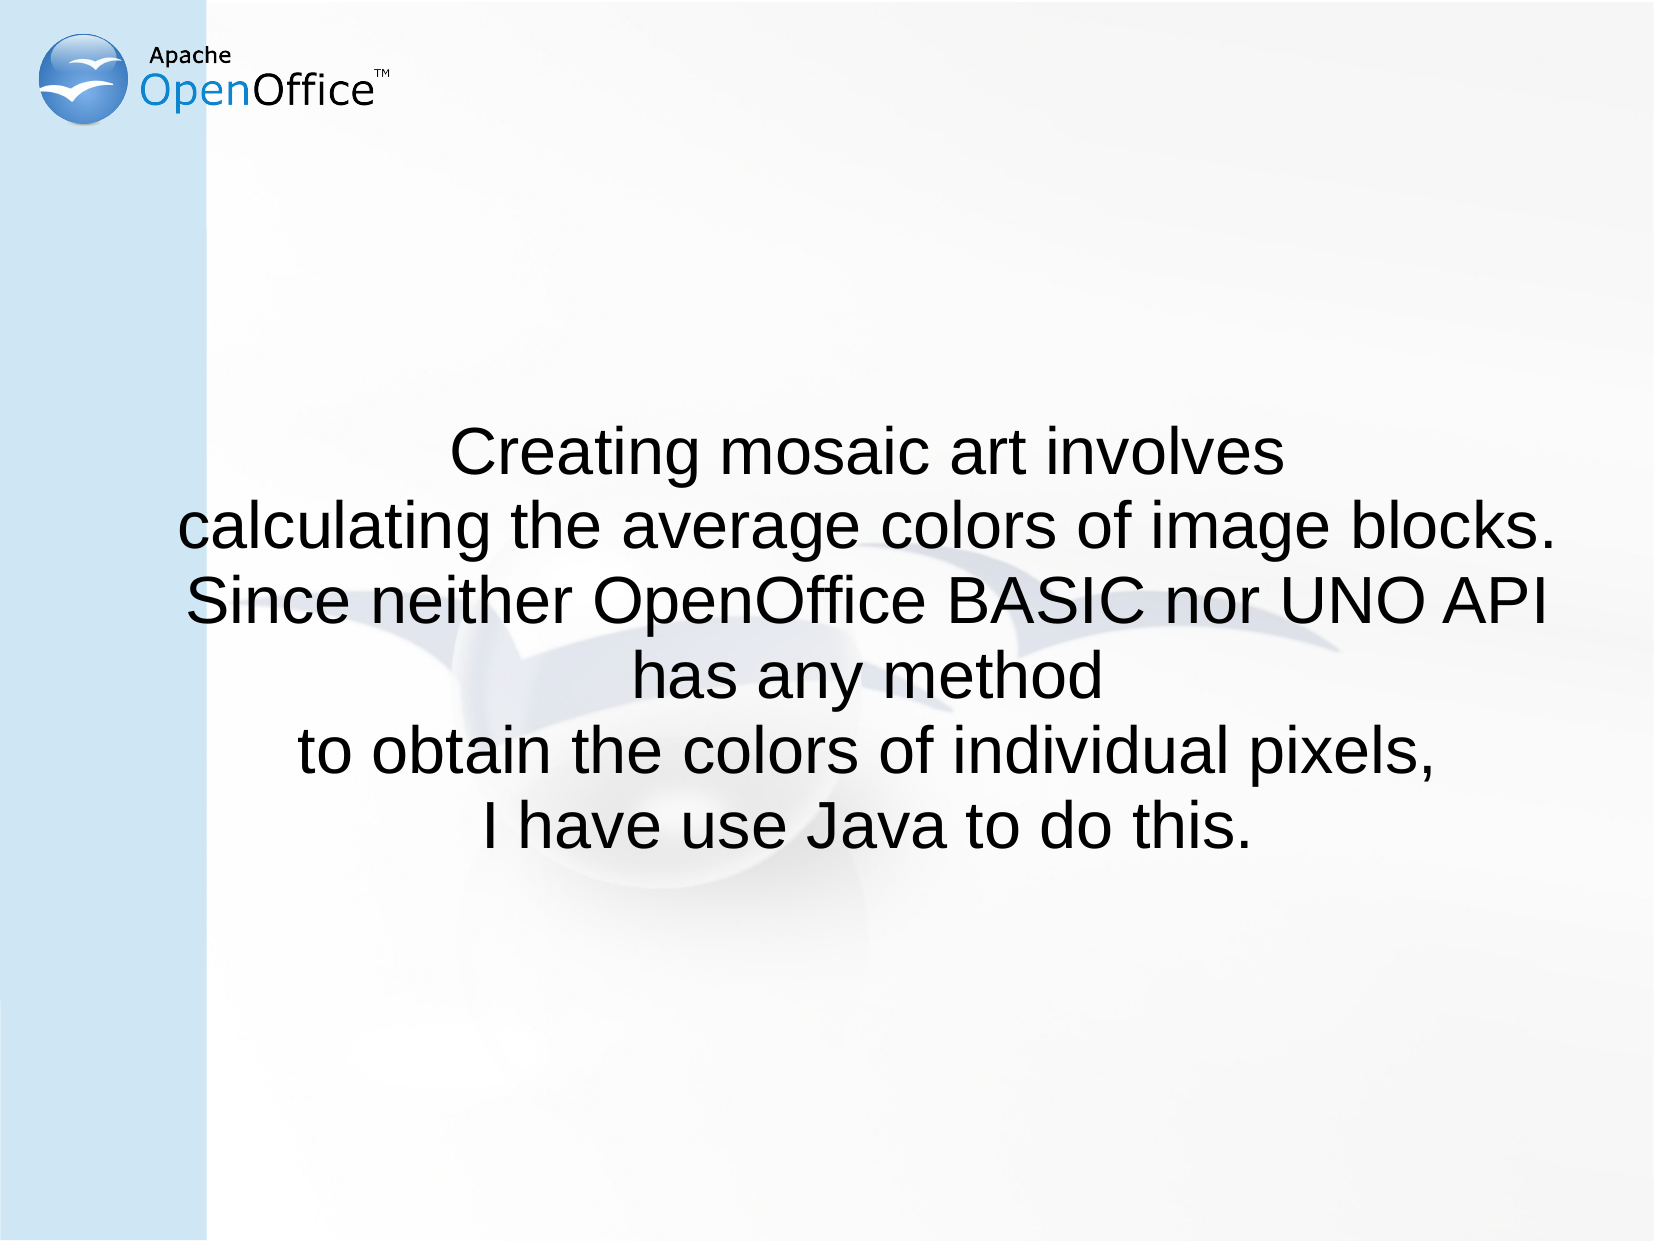

# Creating mosaic art involves
calculating the average colors of image blocks.
Since neither OpenOffice BASIC nor UNO API has any method
to obtain the colors of individual pixels,
I have use Java to do this.